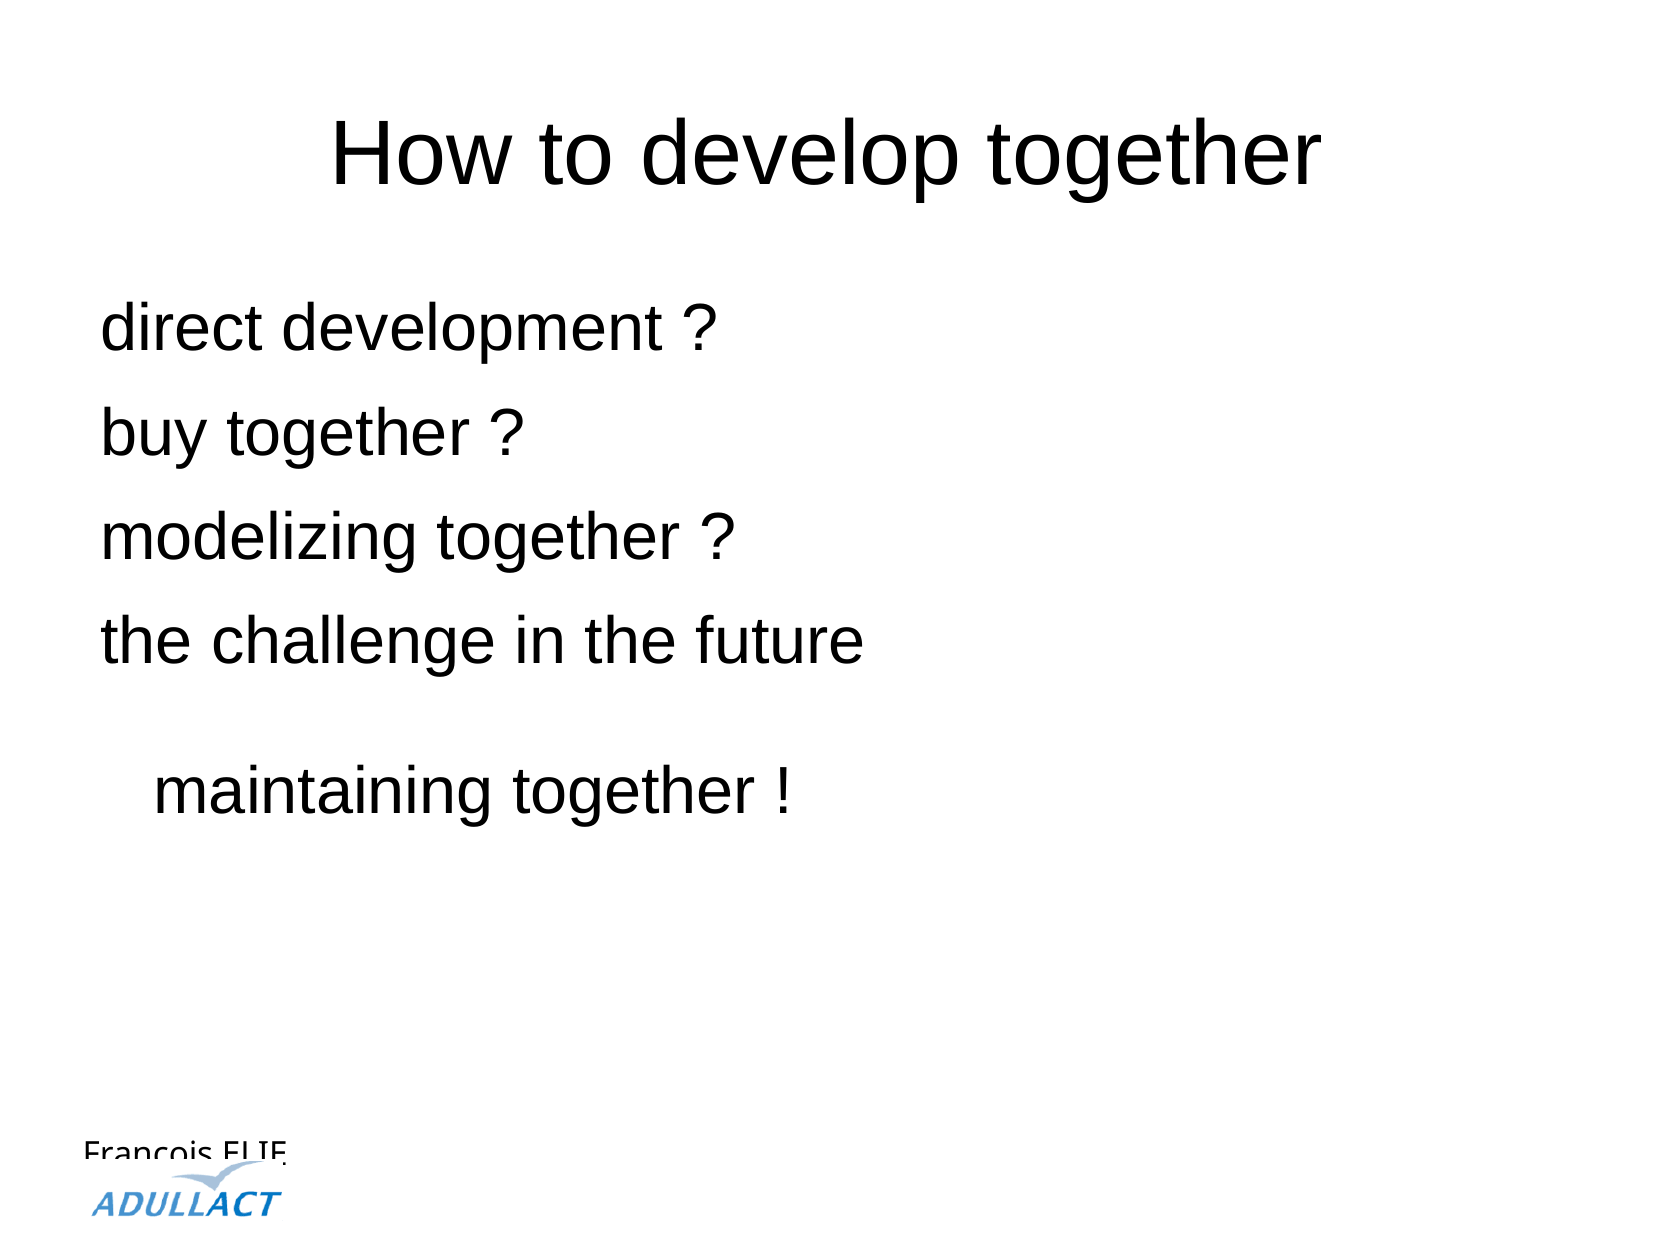

# How to develop together
direct development ?
buy together ?
modelizing together ?
the challenge in the future
maintaining together !